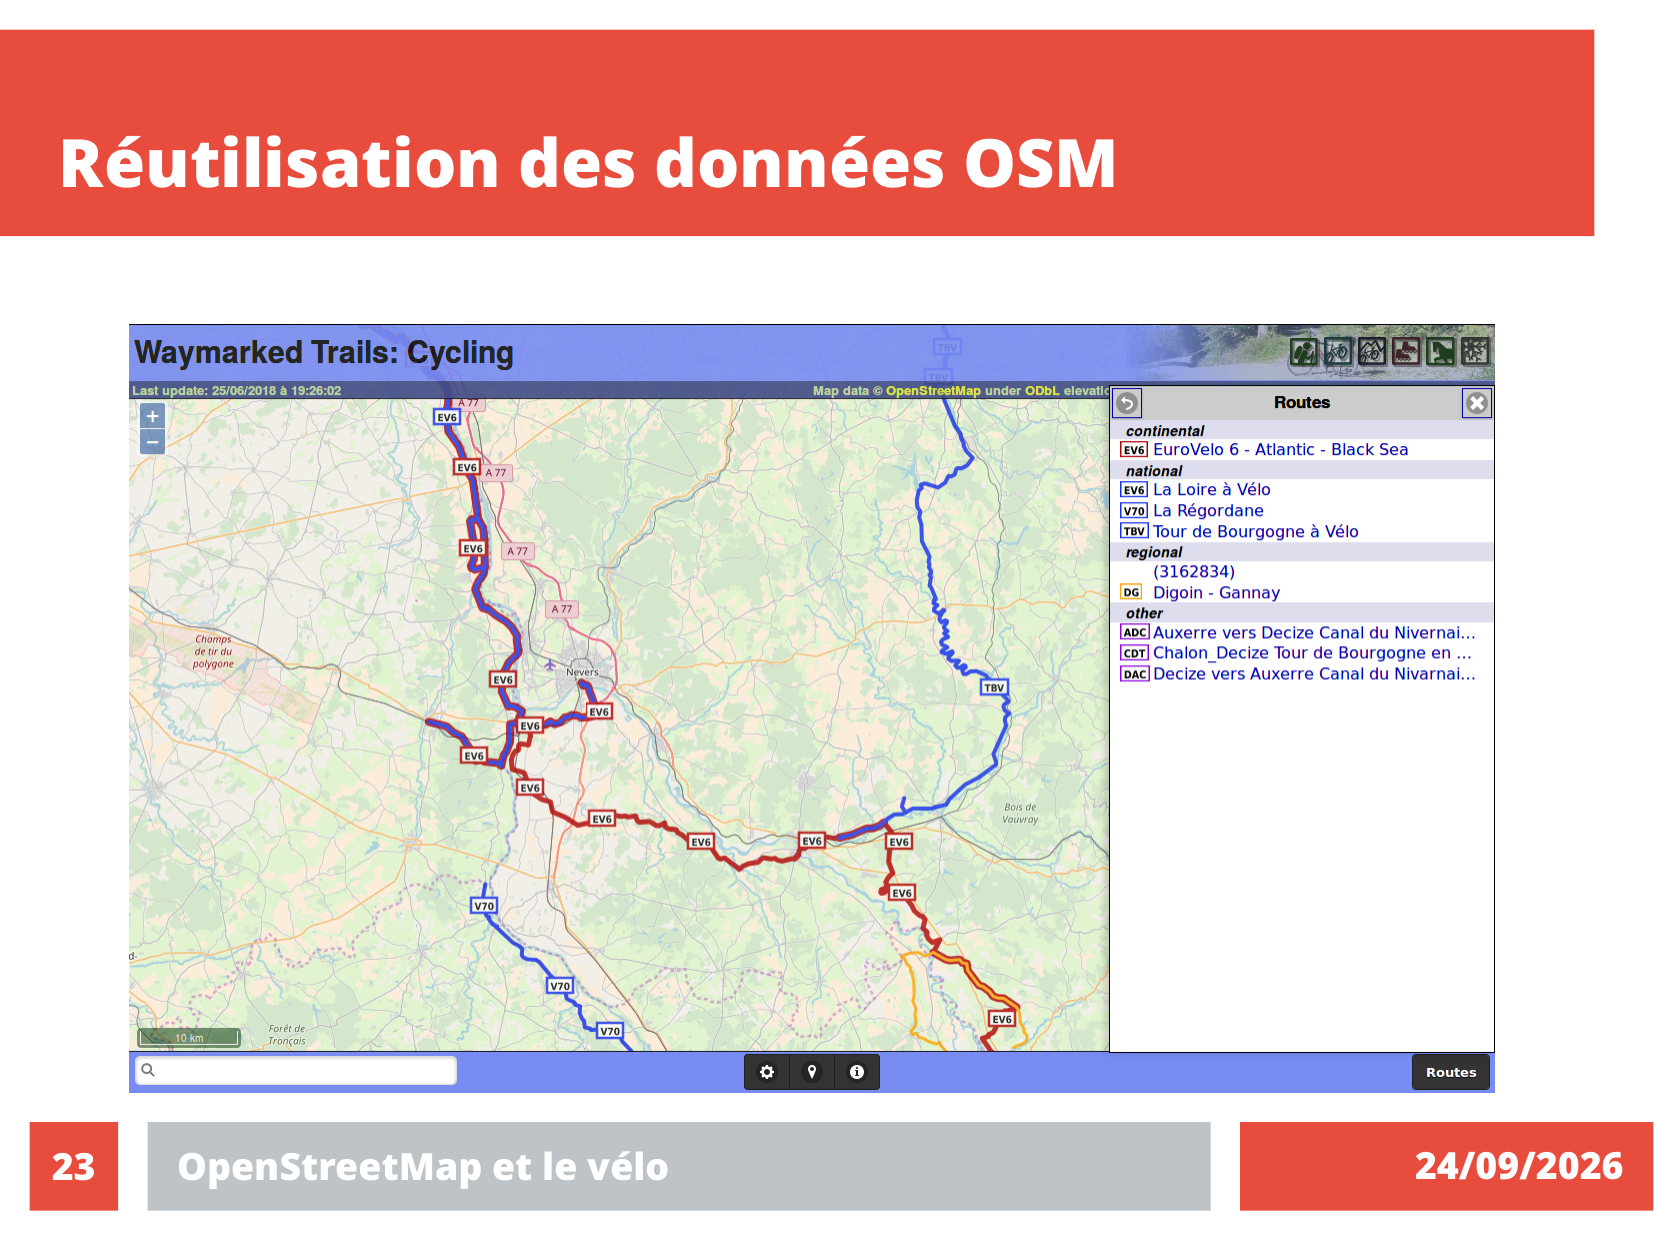

# Réutilisation des données OSM
23
OpenStreetMap et le vélo